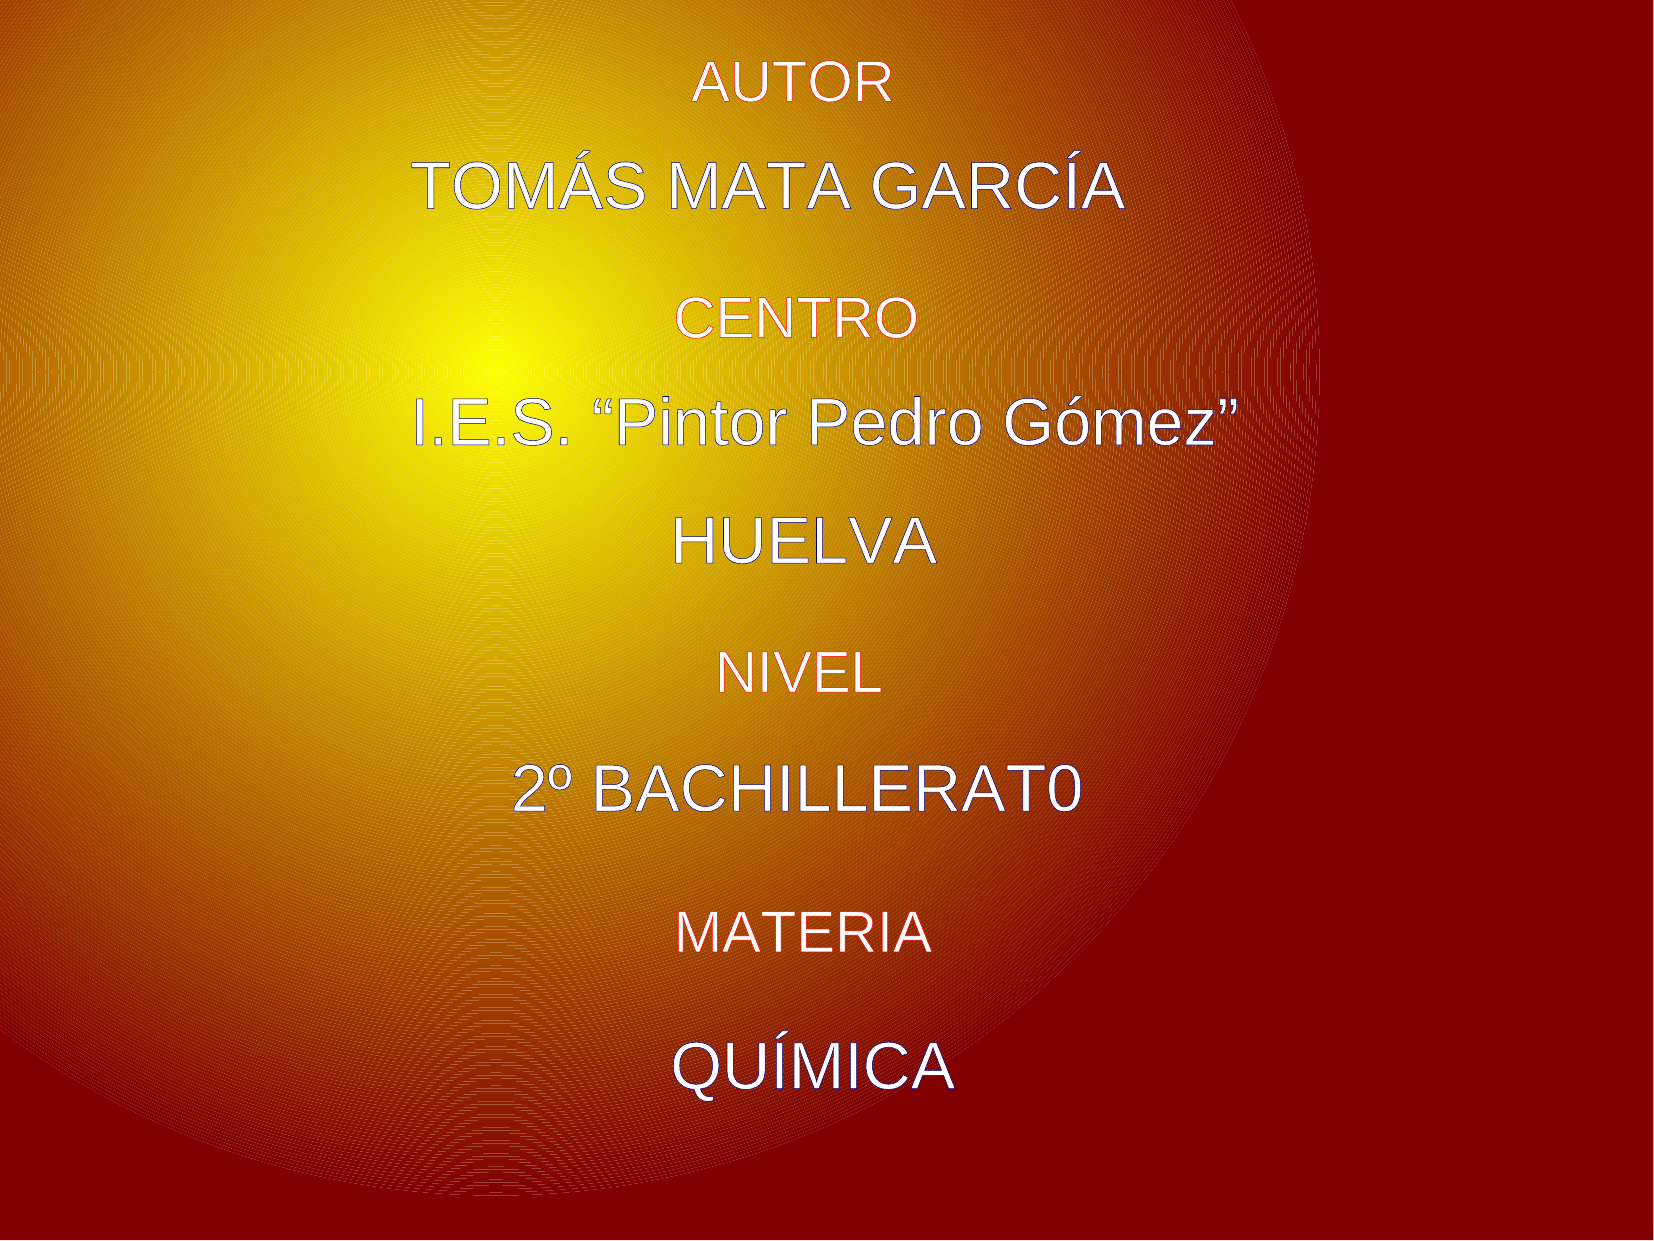

AUTOR
TOMÁS MATA GARCÍA
CENTRO
I.E.S. “Pintor Pedro Gómez”
HUELVA
NIVEL
2º BACHILLERAT0
MATERIA
QUÍMICA